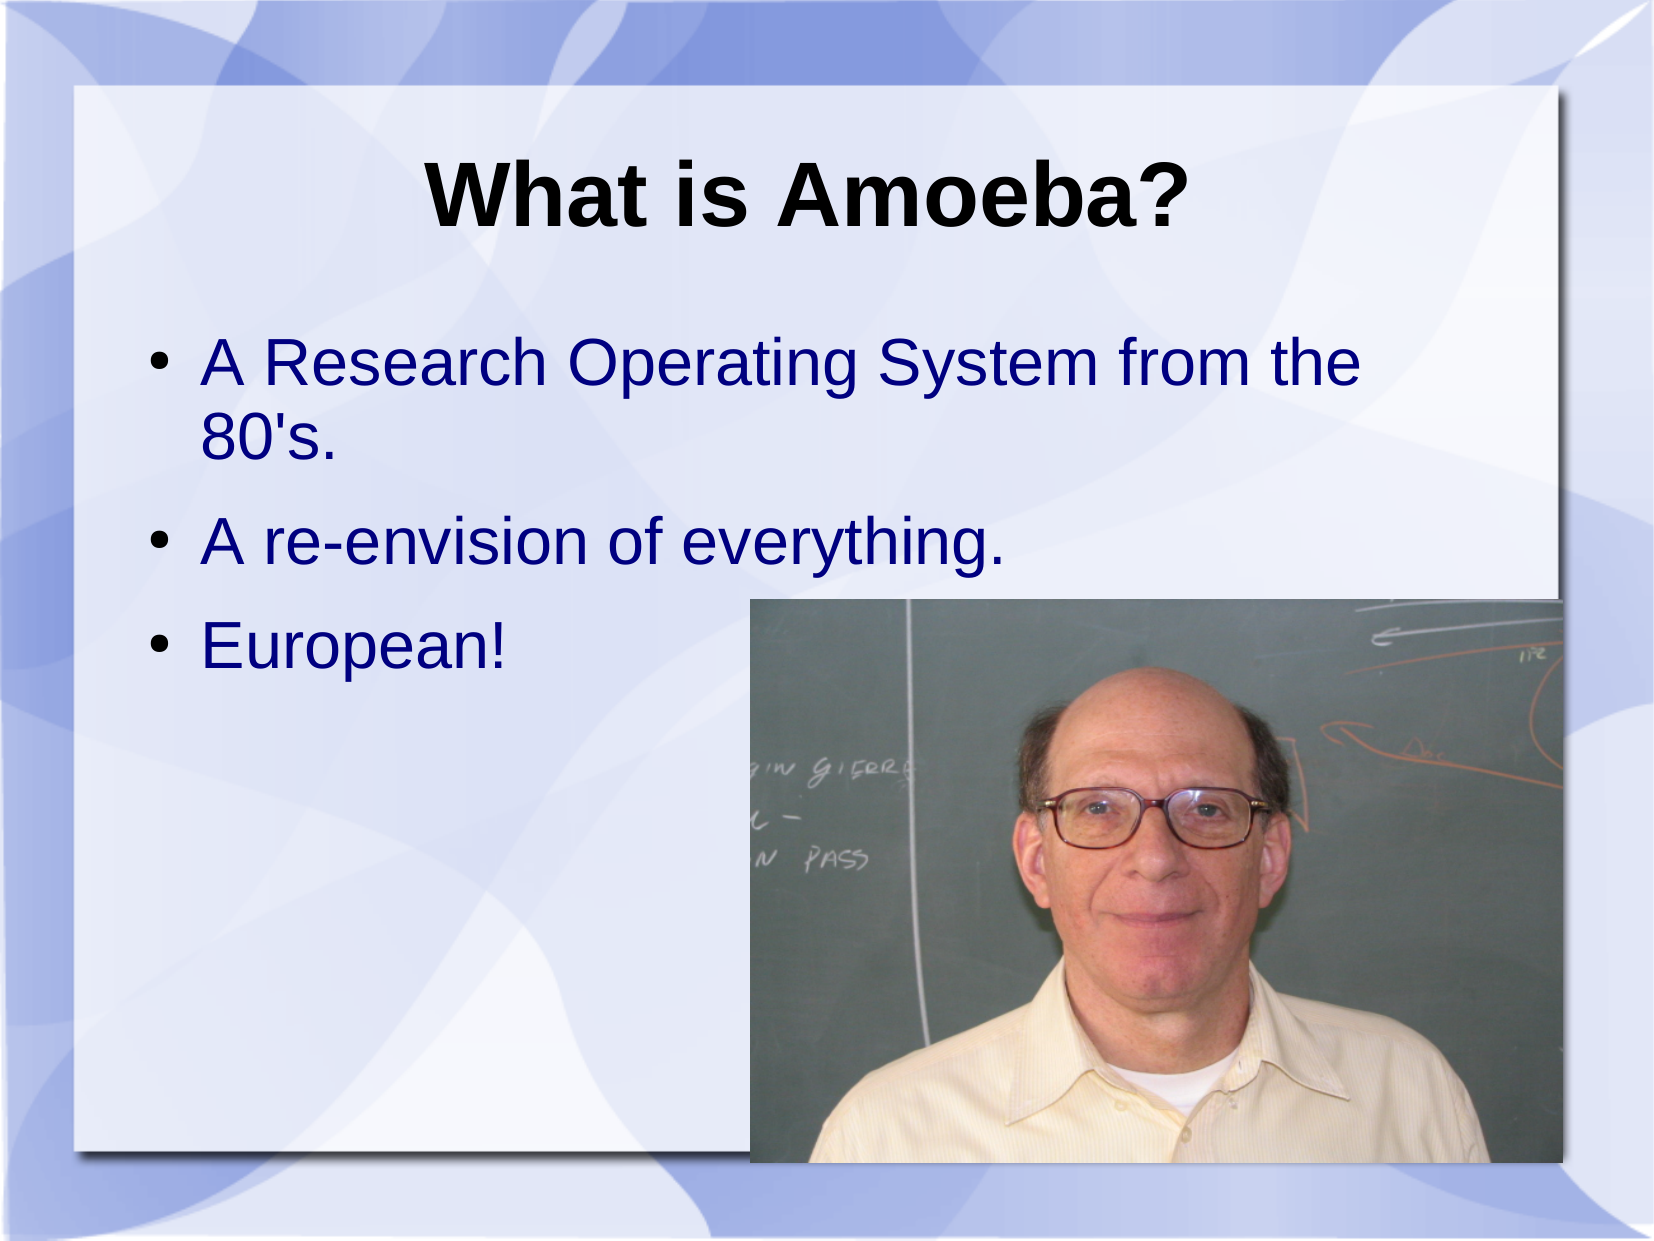

# What is Amoeba?
A Research Operating System from the 80's.
A re-envision of everything.
European!